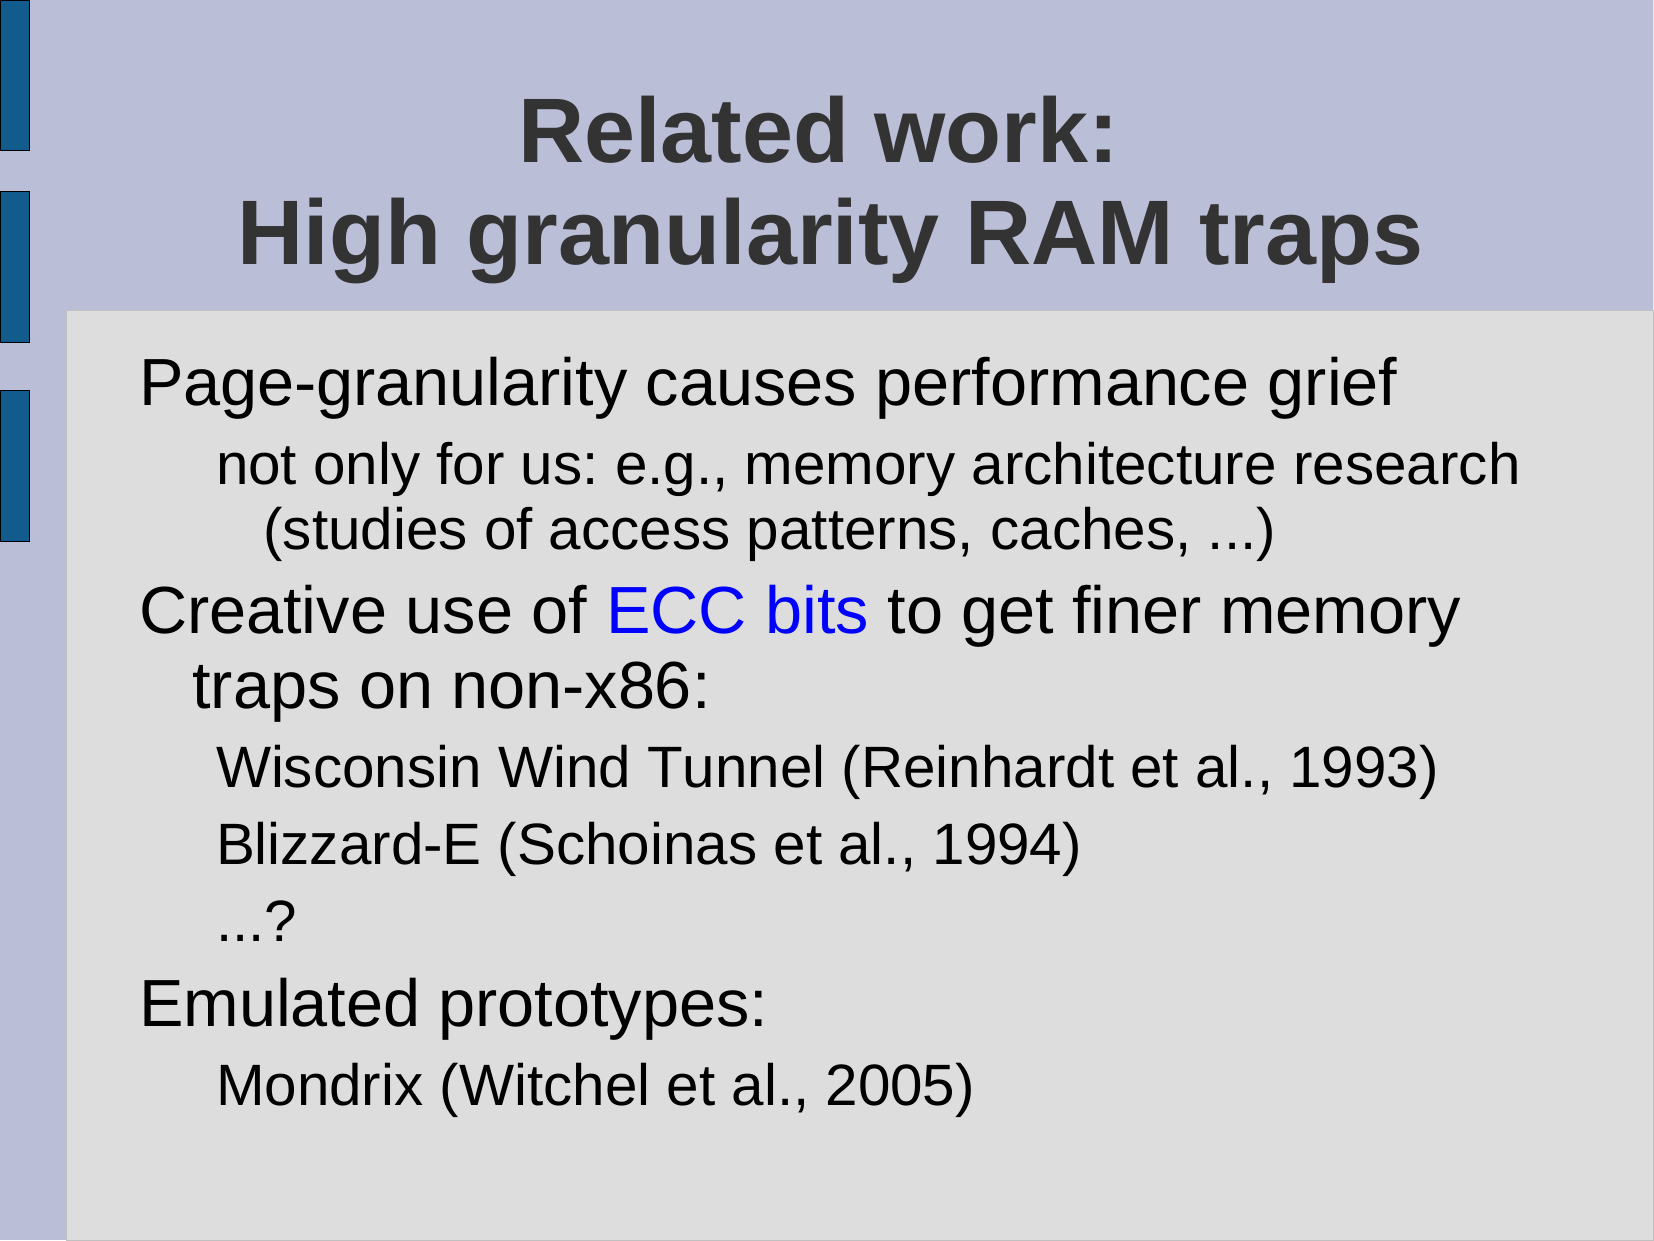

# Related work: High granularity RAM traps
Page-granularity causes performance grief
not only for us: e.g., memory architecture research (studies of access patterns, caches, ...)
Creative use of ECC bits to get finer memory traps on non-x86:
Wisconsin Wind Tunnel (Reinhardt et al., 1993)
Blizzard-E (Schoinas et al., 1994)
...?
Emulated prototypes:
Mondrix (Witchel et al., 2005)